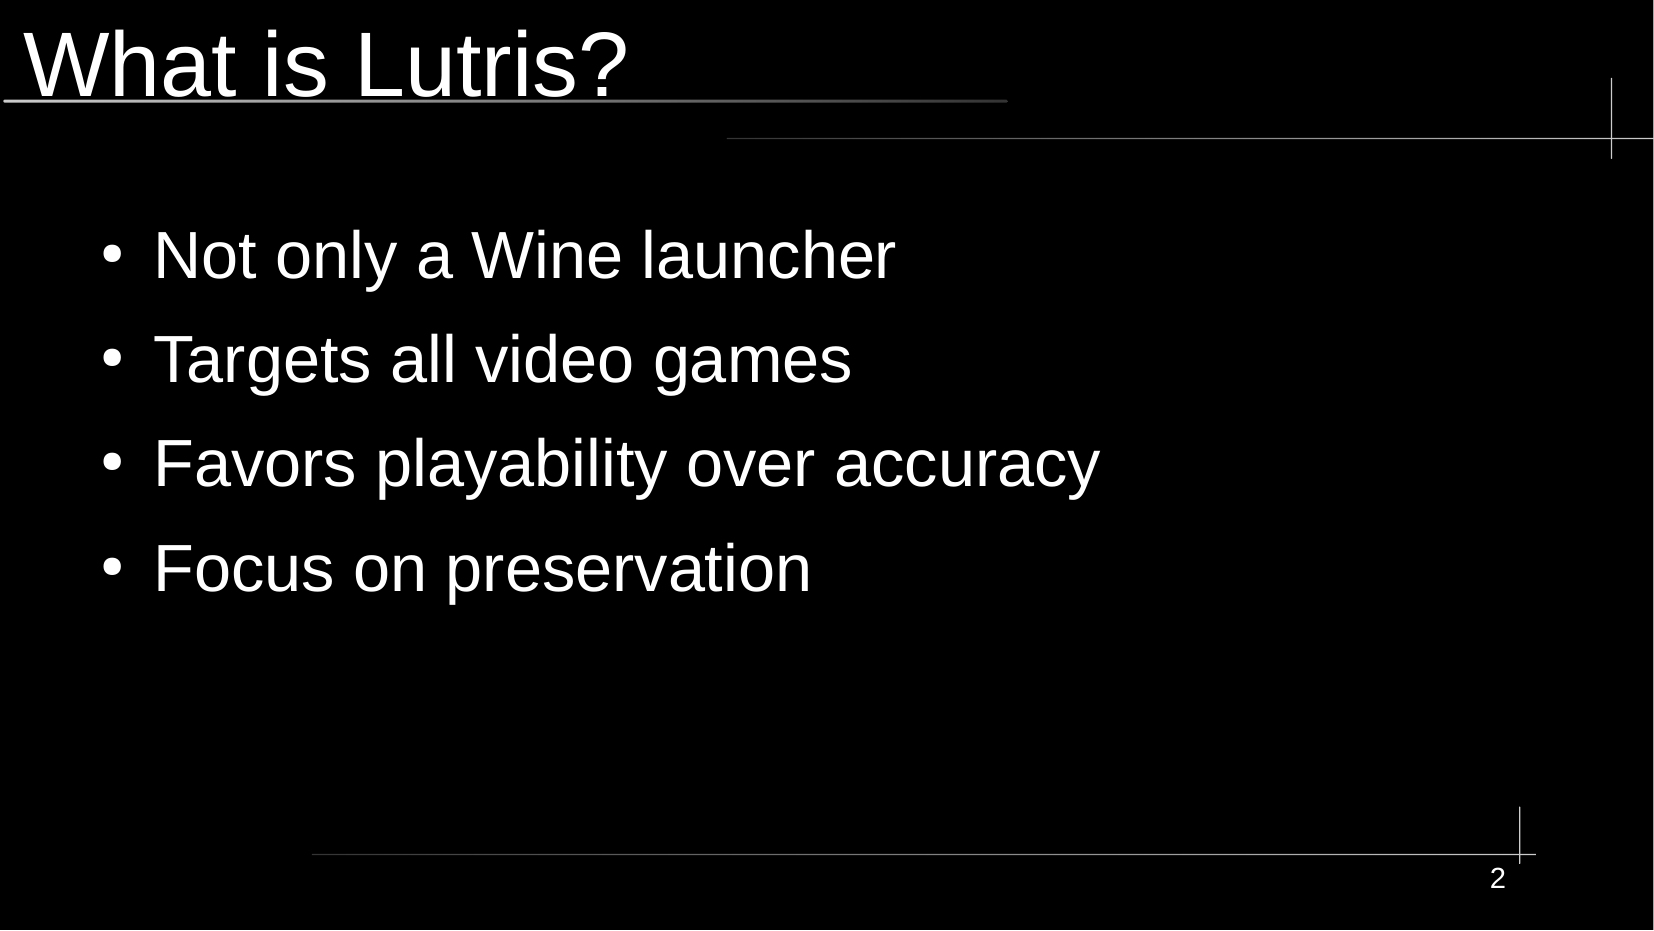

# What is Lutris?
Not only a Wine launcher
Targets all video games
Favors playability over accuracy
Focus on preservation
2